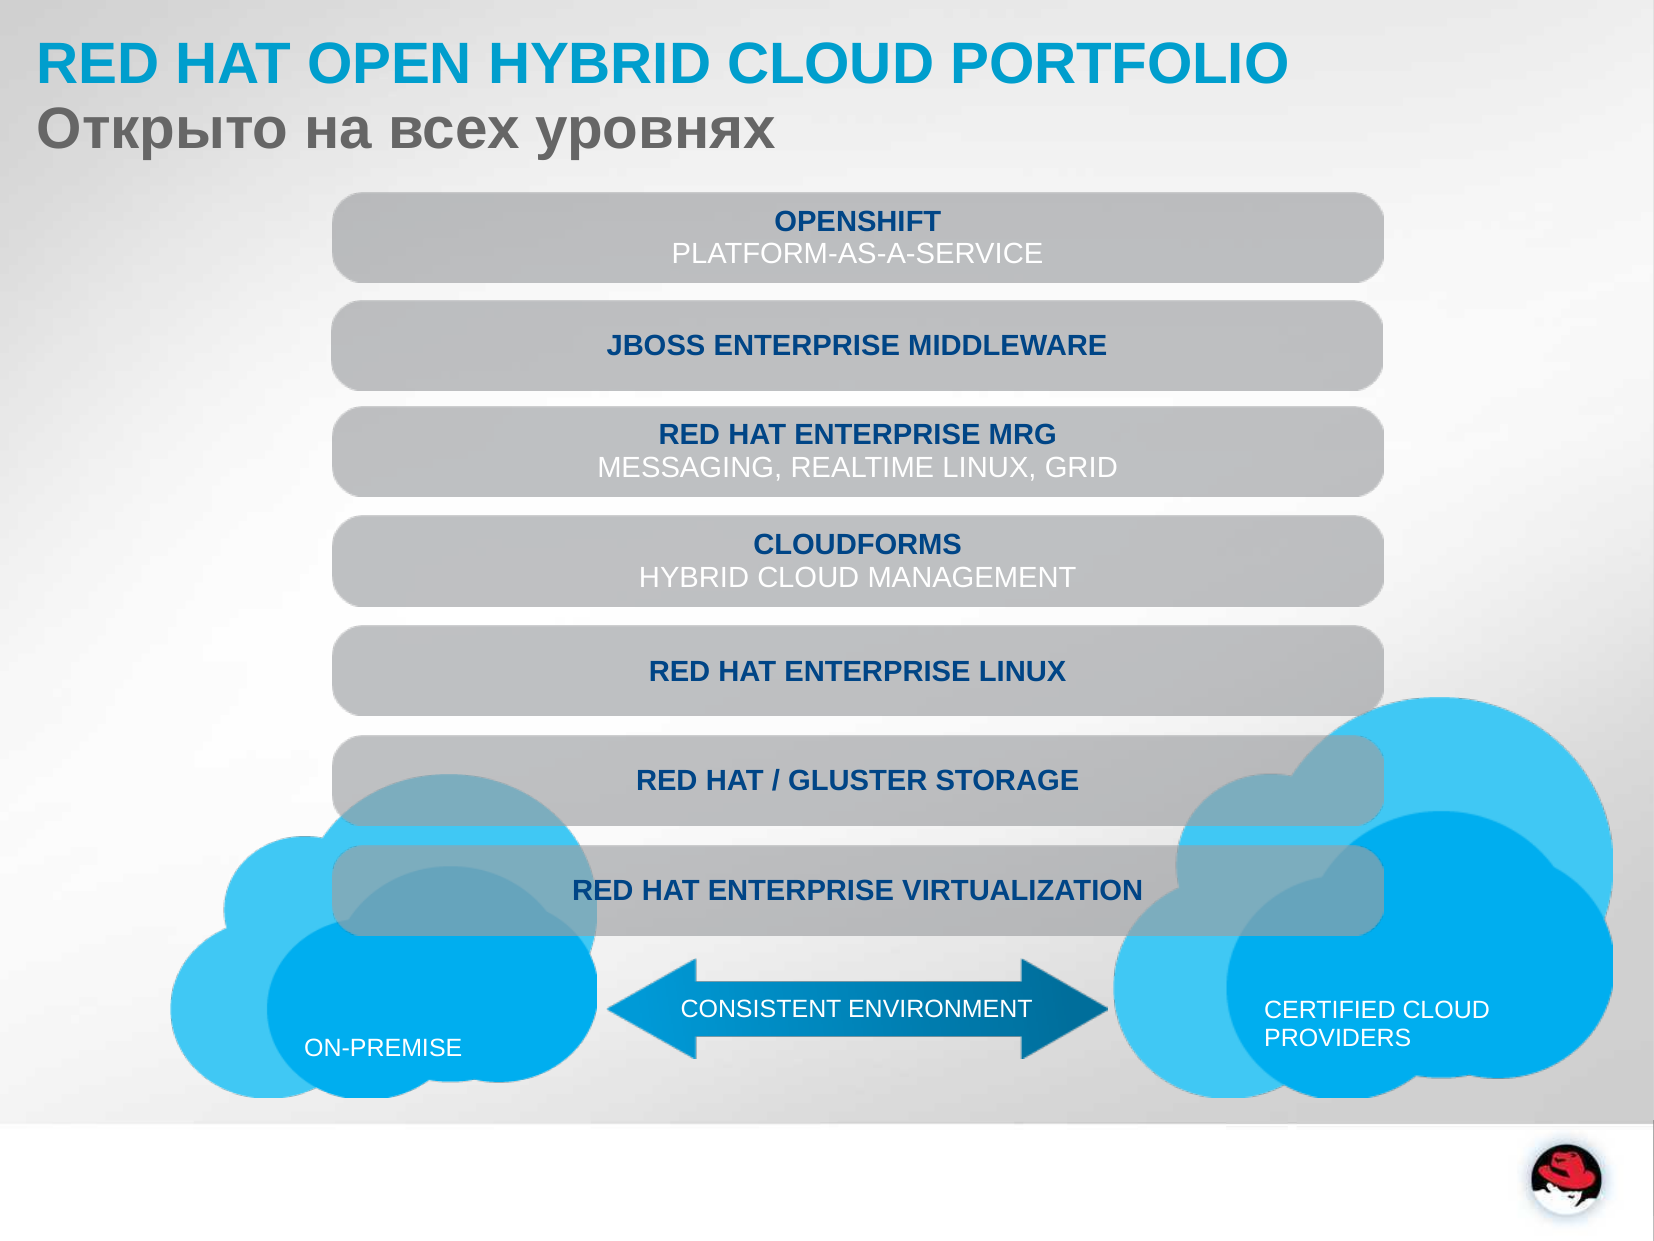

RED HAT OPEN HYBRID CLOUD PORTFOLIO
Открыто на всех уровнях
OPENSHIFT
PLATFORM-AS-A-SERVICE
JBOSS ENTERPRISE MIDDLEWARE
RED HAT ENTERPRISE MRG
MESSAGING, REALTIME LINUX, GRID
CLOUDFORMS
HYBRID CLOUD MANAGEMENT
RED HAT ENTERPRISE LINUX
 CERTIFIED CLOUD
 PROVIDERS
RED HAT / GLUSTER STORAGE
ON-PREMISE
RED HAT ENTERPRISE VIRTUALIZATION
CONSISTENT ENVIRONMENT